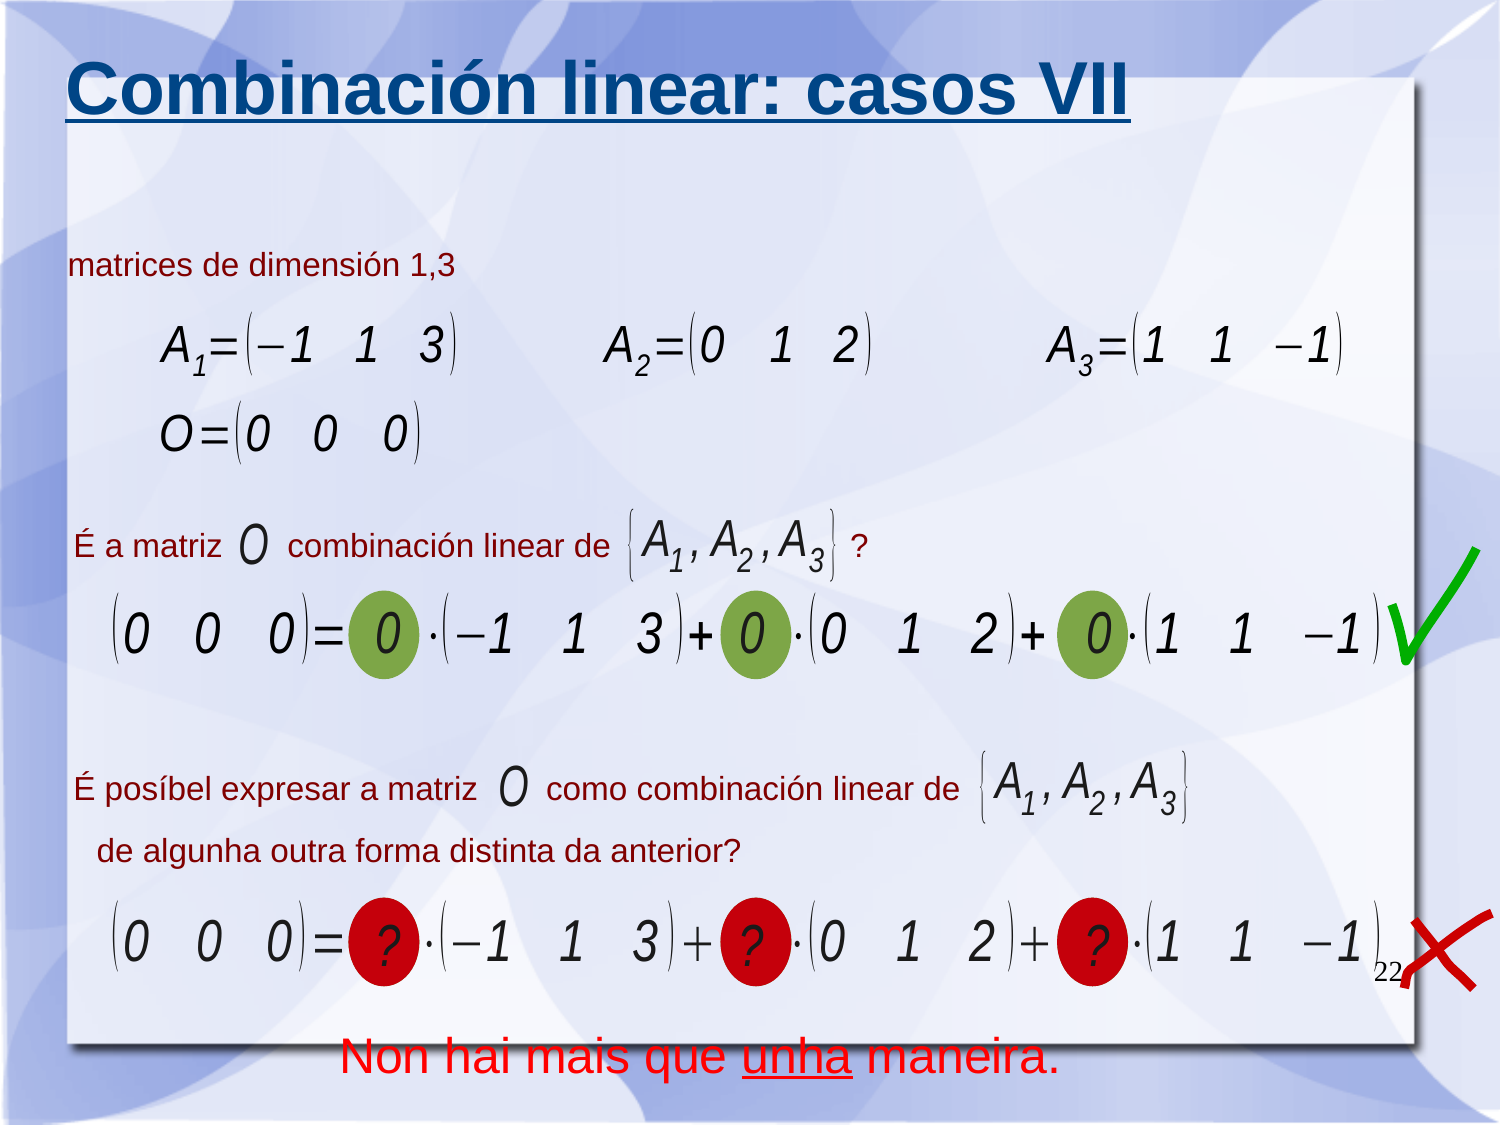

# Combinación linear: casos VII
matrices de dimensión 1,3
É a matriz
combinación linear de
?
É posíbel expresar a matriz
como combinación linear de
de algunha outra forma distinta da anterior?
22
Non hai mais que unha maneira.